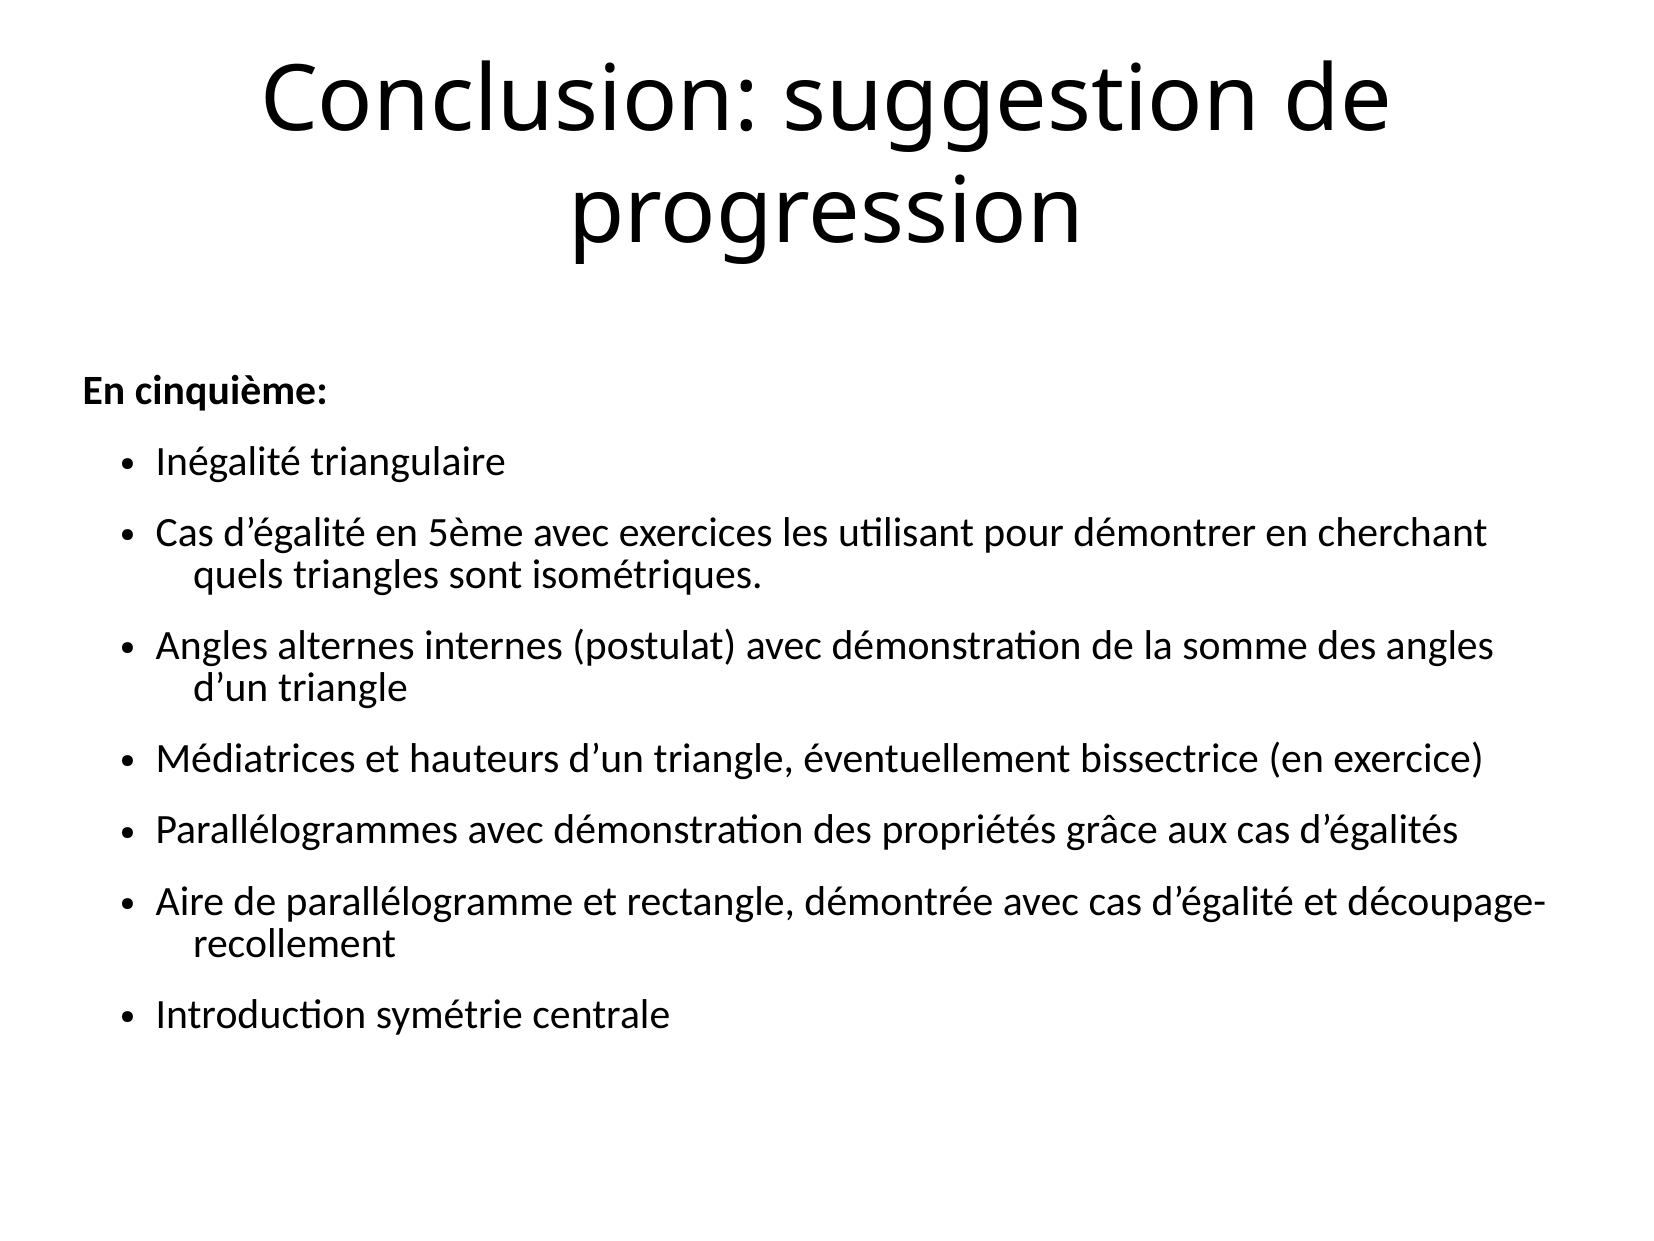

# Conclusion: suggestion de progression
En cinquième:
Inégalité triangulaire
Cas d’égalité en 5ème avec exercices les utilisant pour démontrer en cherchant quels triangles sont isométriques.
Angles alternes internes (postulat) avec démonstration de la somme des angles d’un triangle
Médiatrices et hauteurs d’un triangle, éventuellement bissectrice (en exercice)
Parallélogrammes avec démonstration des propriétés grâce aux cas d’égalités
Aire de parallélogramme et rectangle, démontrée avec cas d’égalité et découpage-recollement
Introduction symétrie centrale